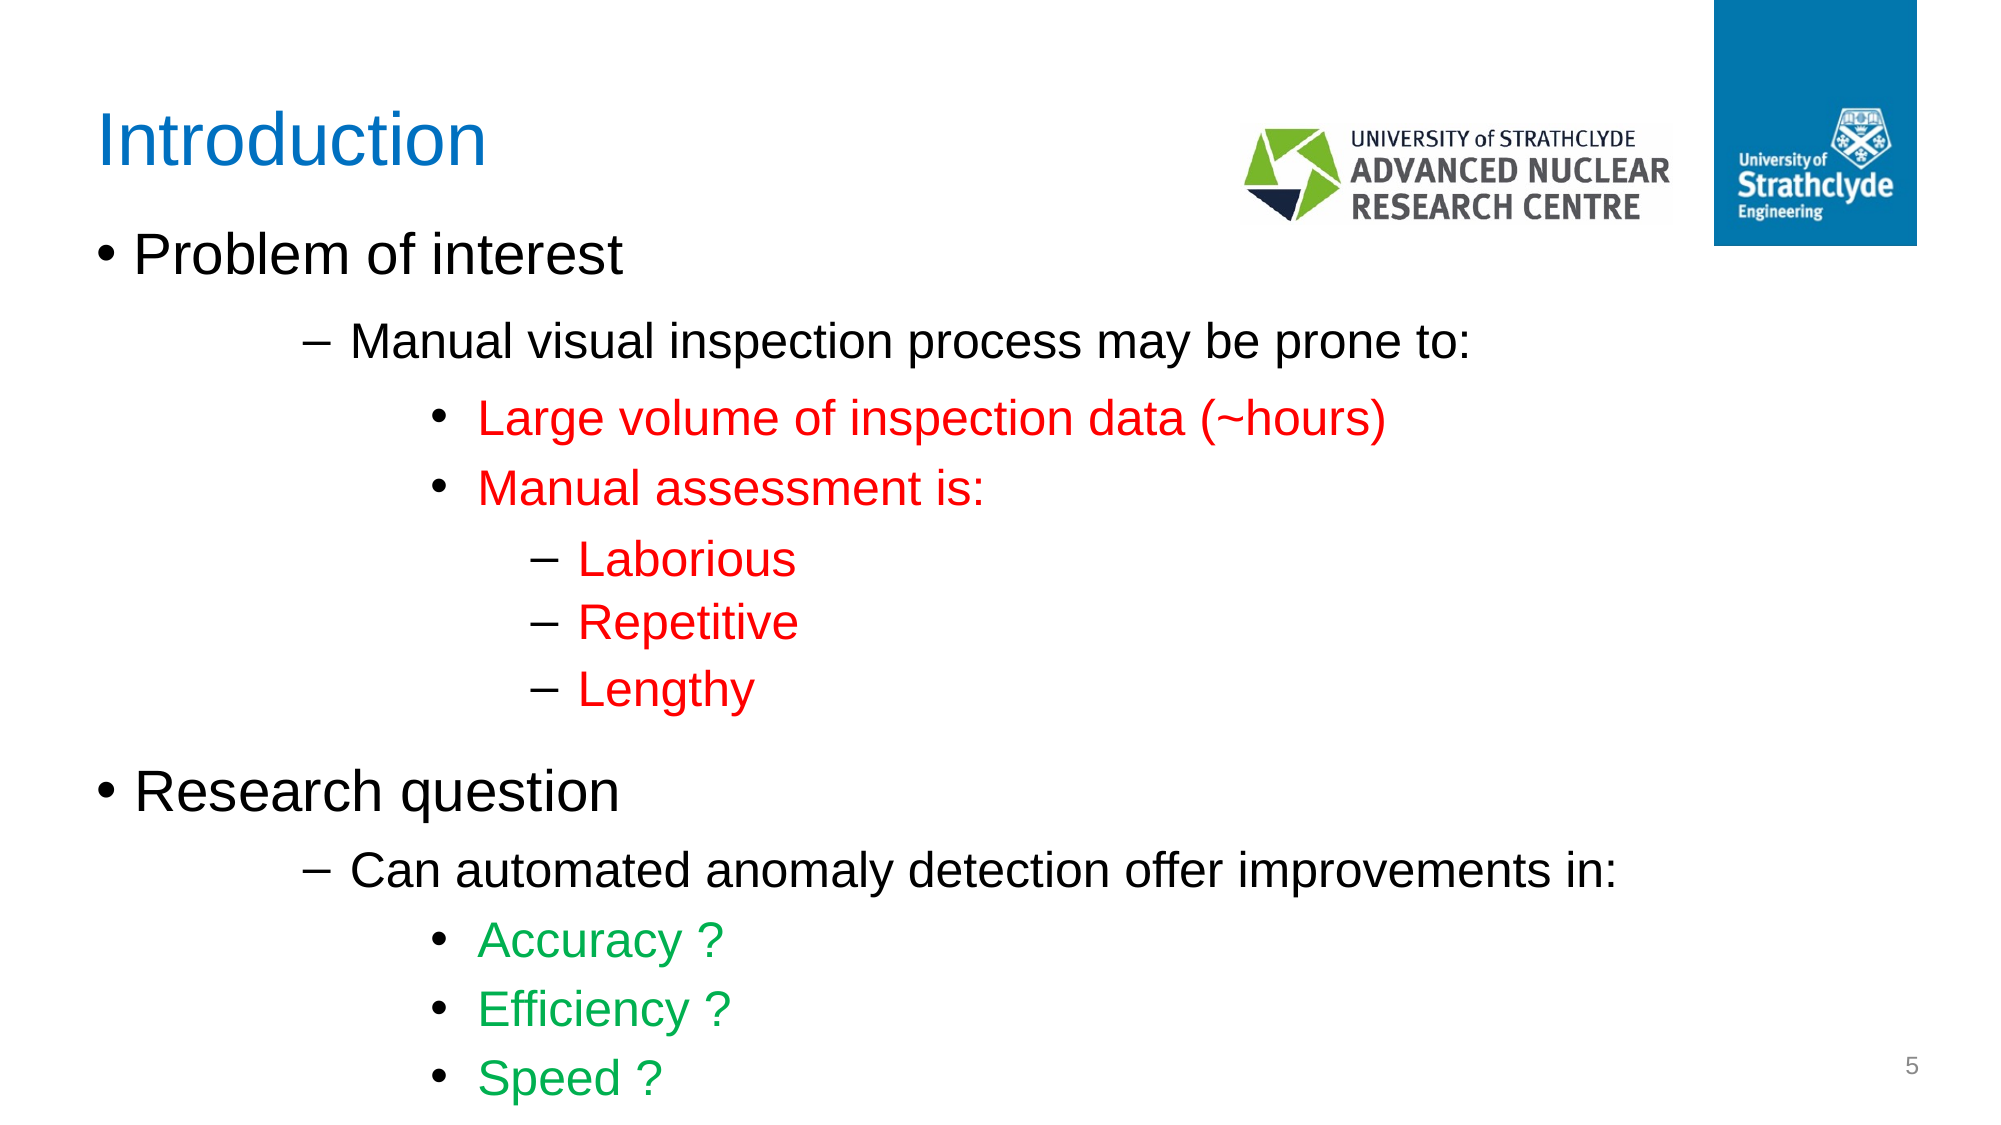

# Introduction
Problem of interest
Manual visual inspection process may be prone to:
Large volume of inspection data (~hours)
Manual assessment is:
Laborious
Repetitive
Lengthy
Research question
Can automated anomaly detection offer improvements in:
Accuracy ?
Efficiency ?
5
Speed ?